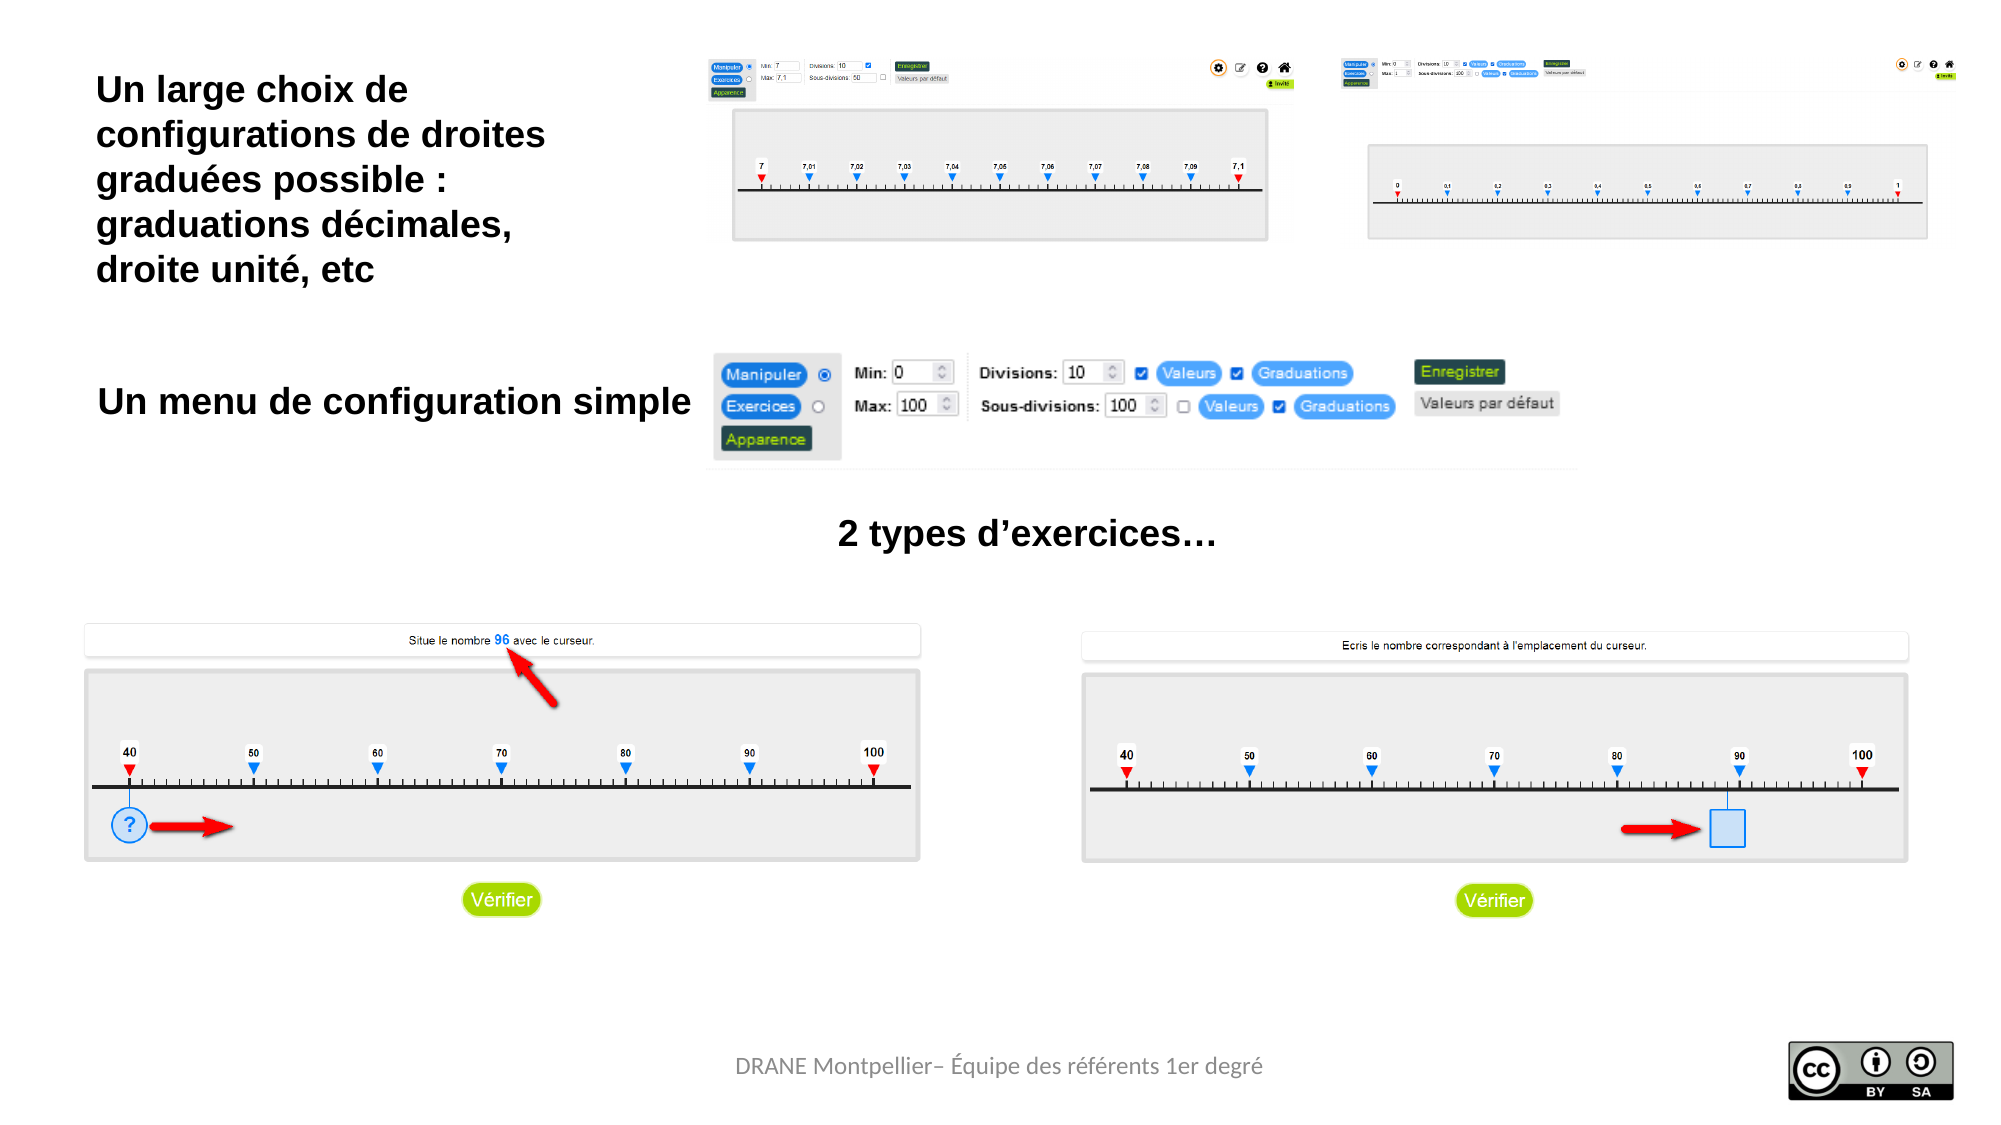

Un large choix de configurations de droites graduées possible : graduations décimales, droite unité, etc
Un menu de configuration simple
2 types d’exercices…
DRANE Montpellier– Équipe des référents 1er degré